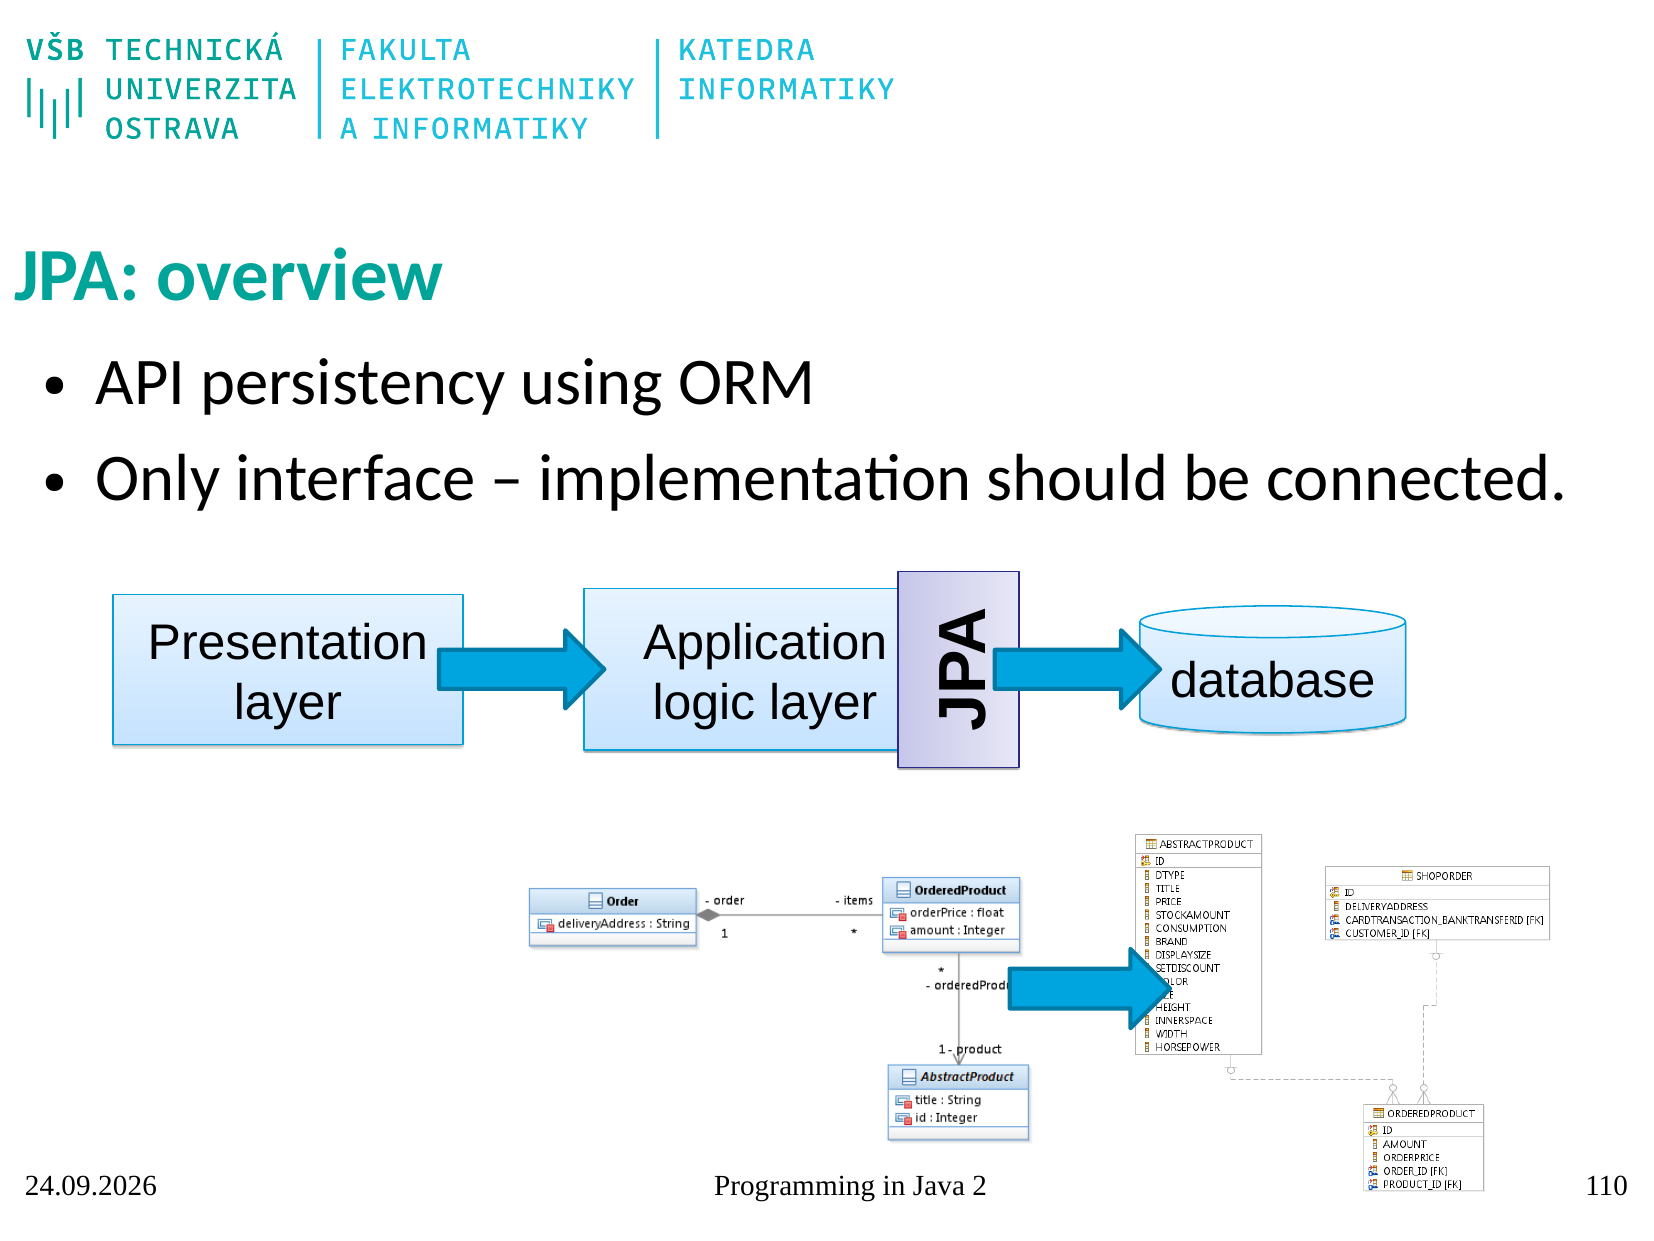

# JPA: overview
API persistency using ORM
Only interface – implementation should be connected.
Application logic layer
Presentation
layer
database
JPA
Programming in Java 2
110